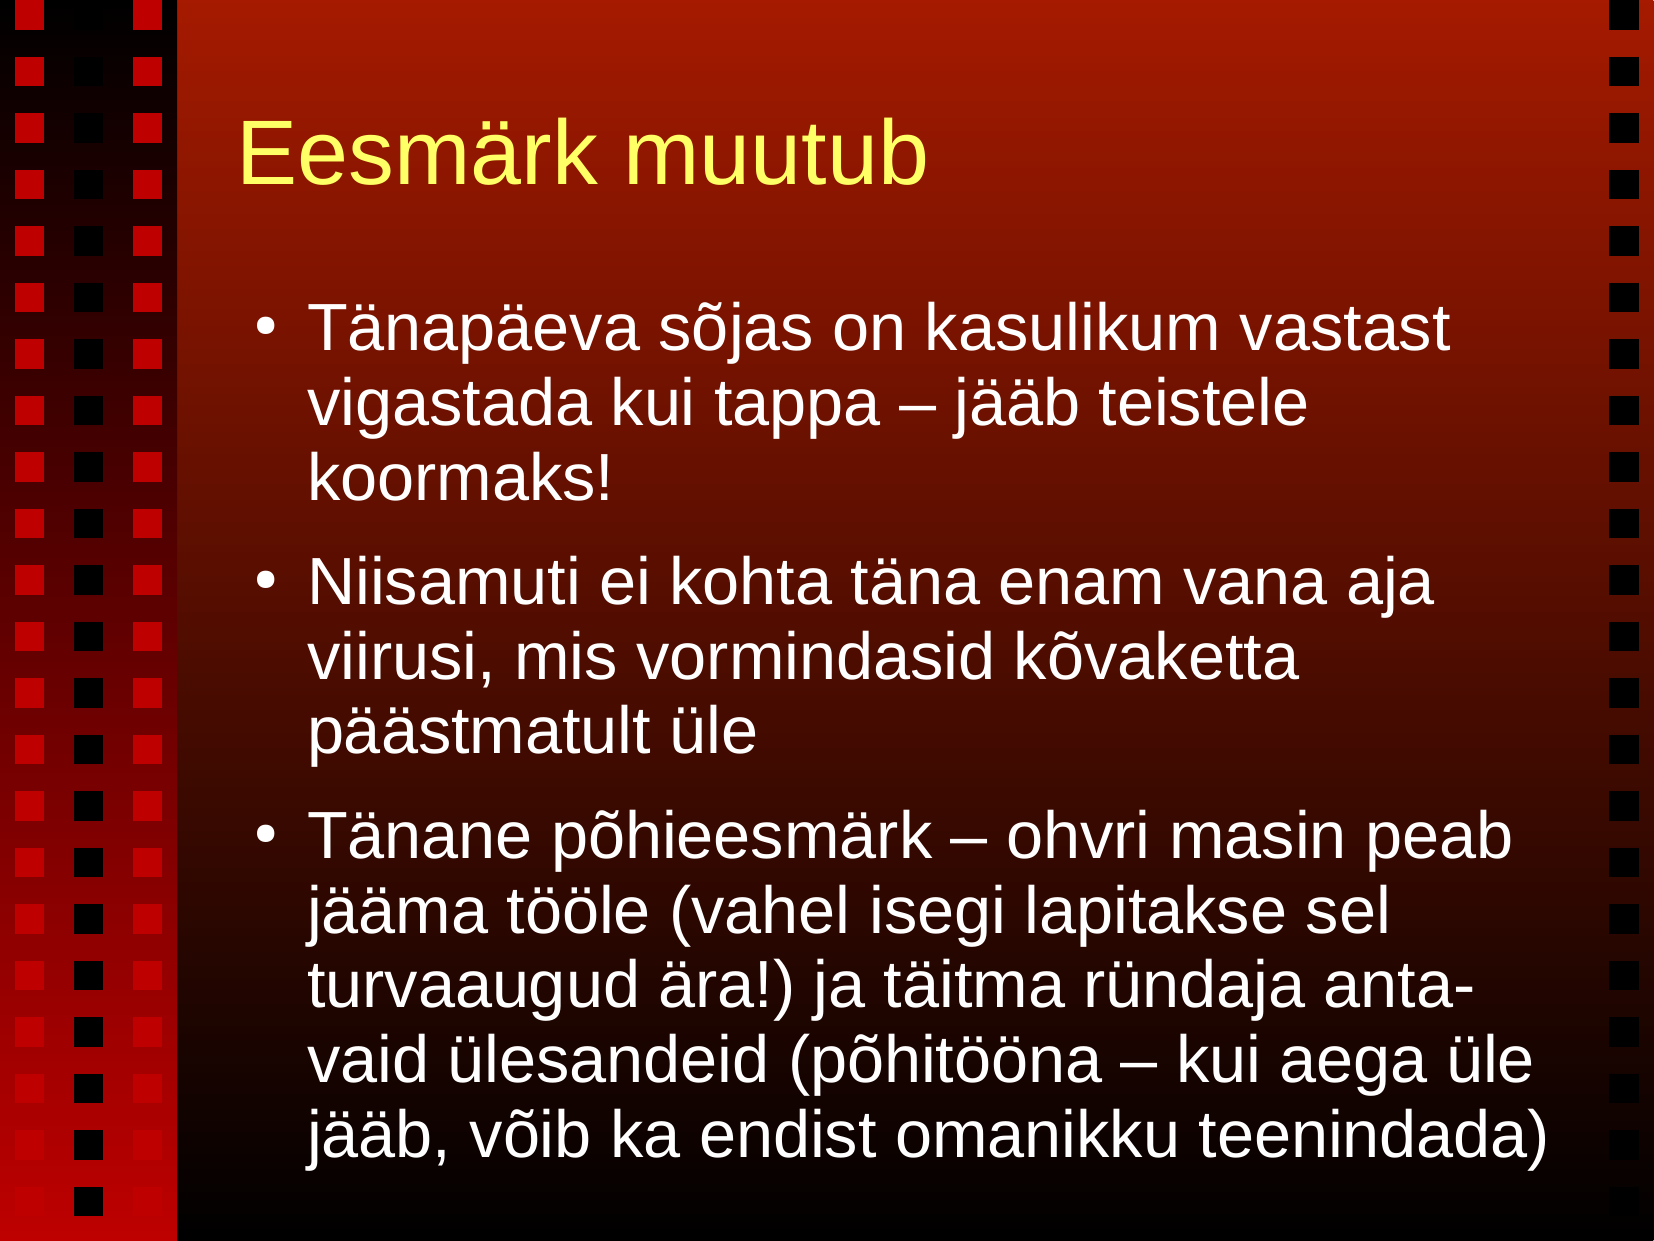

# Eesmärk muutub
Tänapäeva sõjas on kasulikum vastast vigastada kui tappa – jääb teistele koormaks!
Niisamuti ei kohta täna enam vana aja viirusi, mis vormindasid kõvaketta päästmatult üle
Tänane põhieesmärk – ohvri masin peab jääma tööle (vahel isegi lapitakse sel turvaaugud ära!) ja täitma ründaja anta-vaid ülesandeid (põhitööna – kui aega üle jääb, võib ka endist omanikku teenindada)